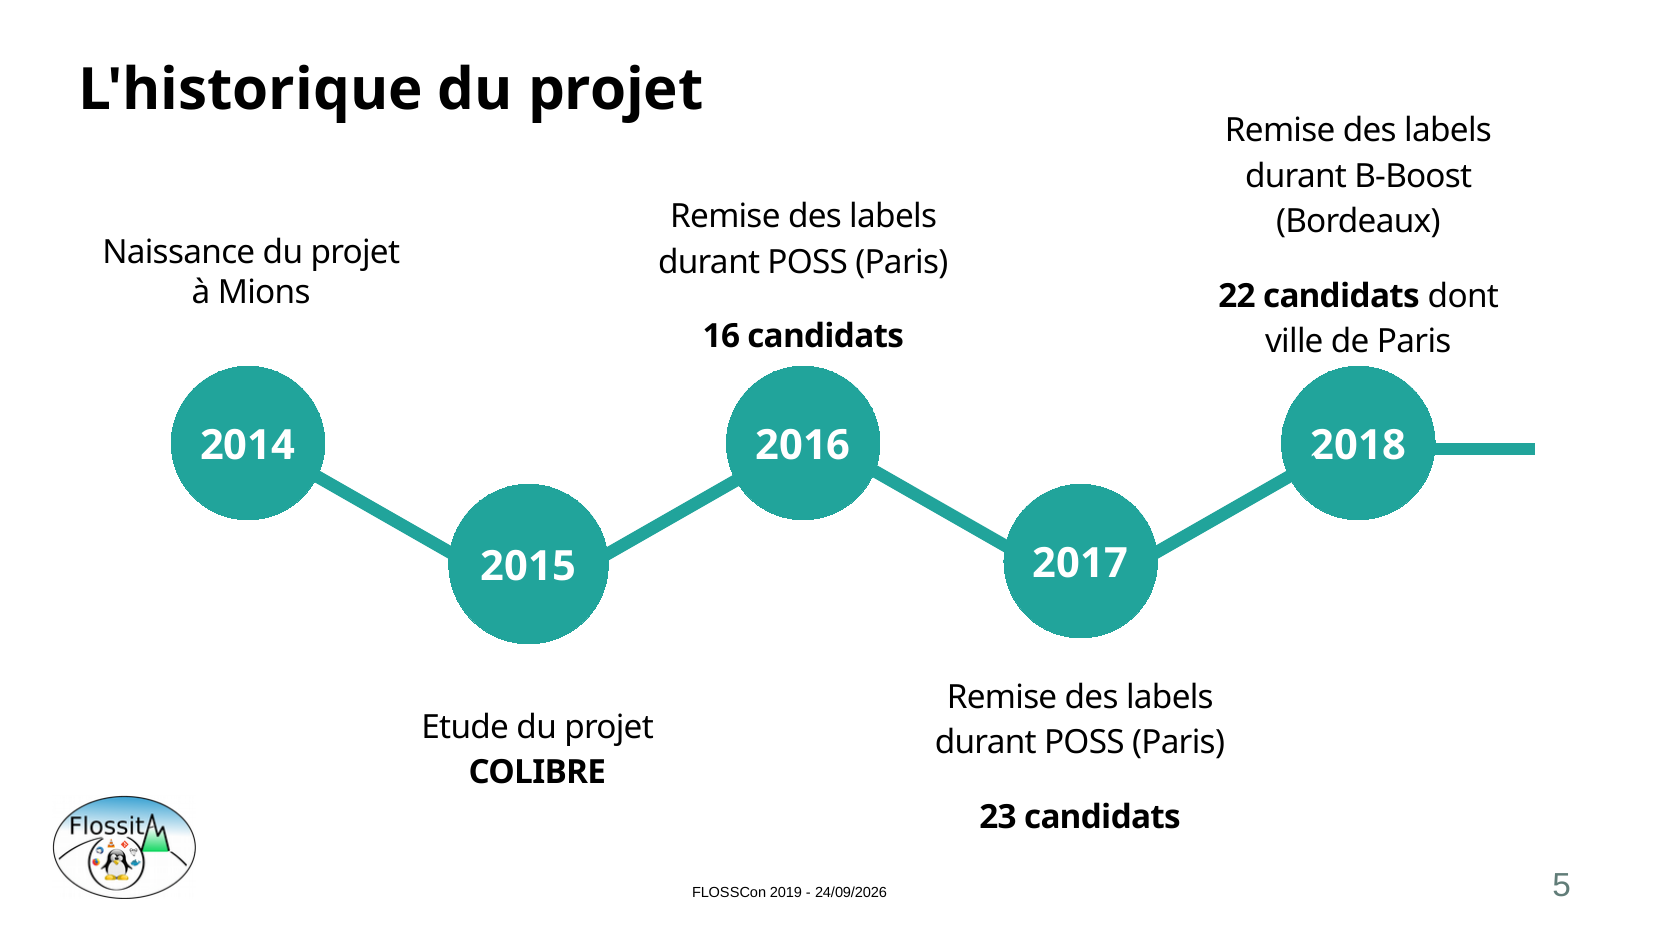

L'historique du projet
Remise des labels durant B-Boost (Bordeaux)
22 candidats dont ville de Paris
Remise des labels durant POSS (Paris)
16 candidats
# Naissance du projet à Mions
2014
2016
2018
2015
2017
Remise des labels durant POSS (Paris)
23 candidats
Etude du projet COLIBRE
5